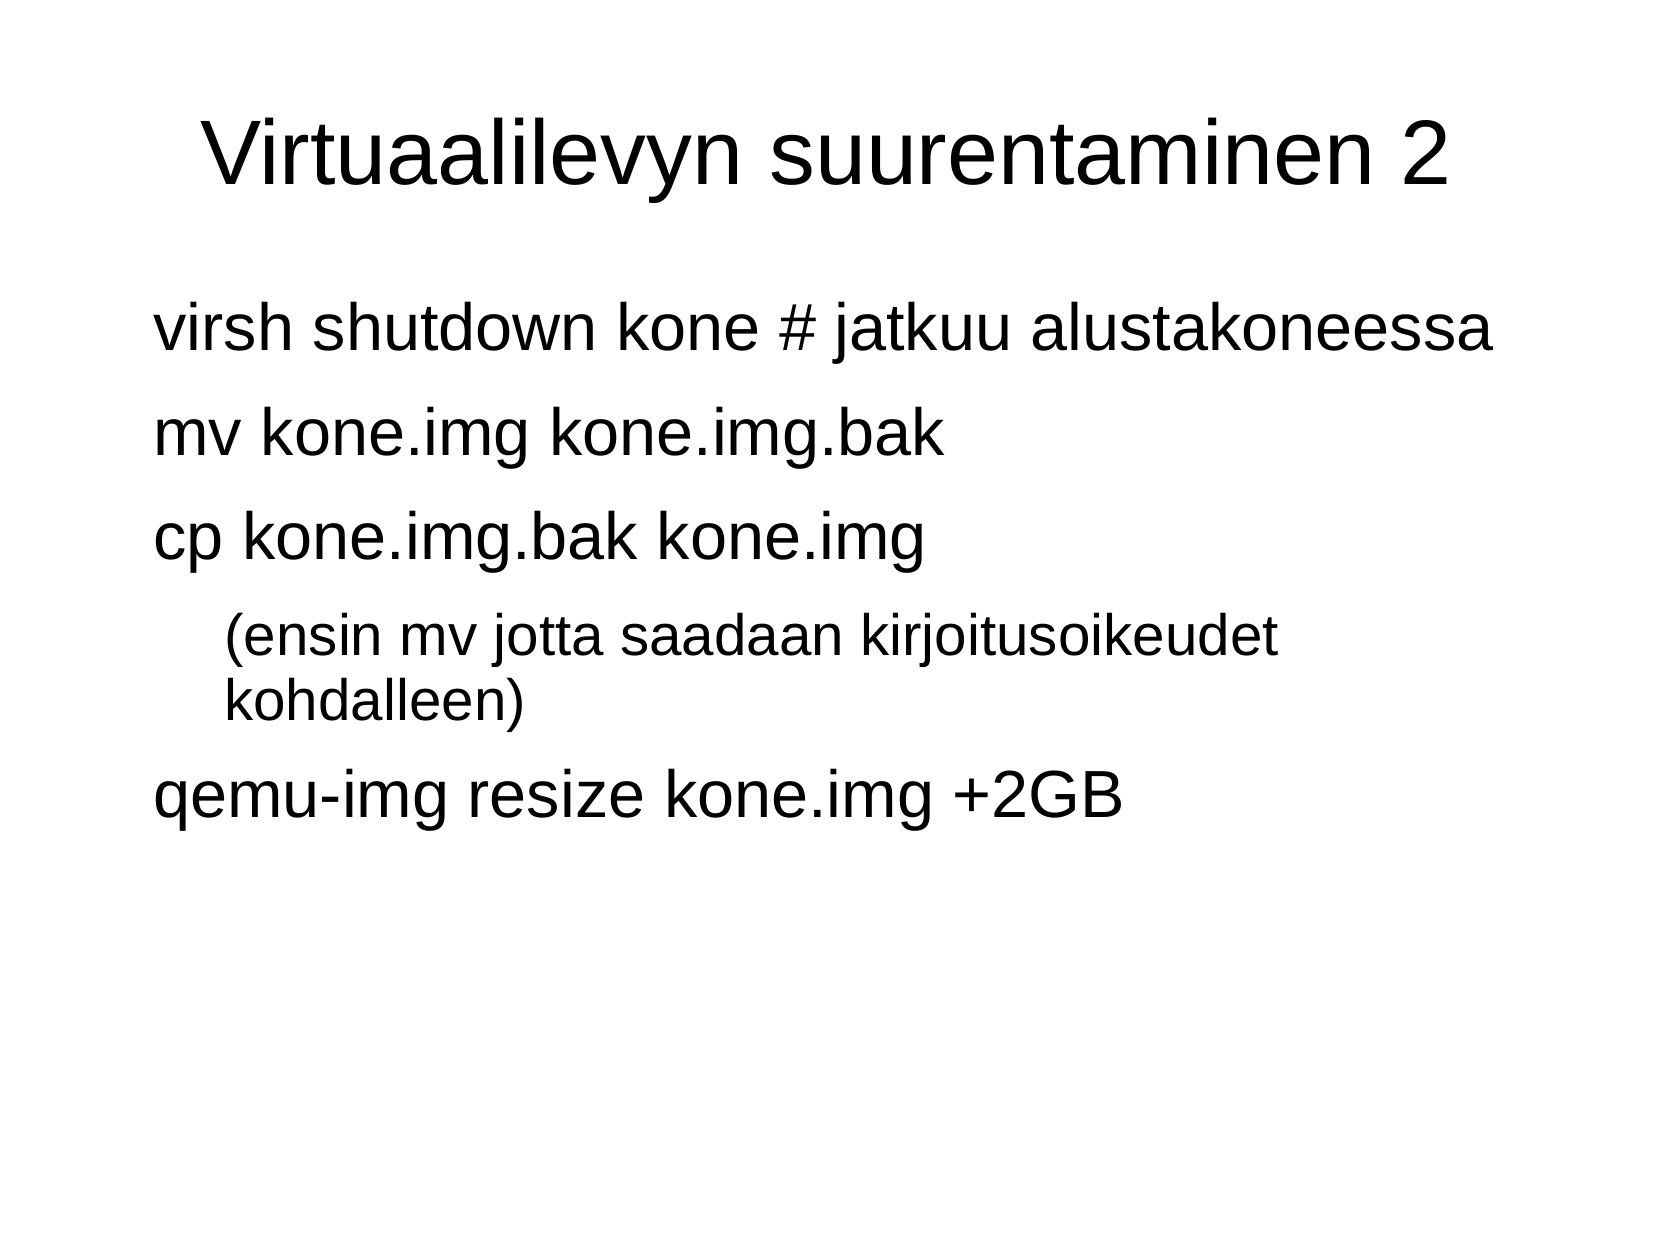

# Virtuaalilevyn suurentaminen 2
virsh shutdown kone # jatkuu alustakoneessa
mv kone.img kone.img.bak
cp kone.img.bak kone.img
(ensin mv jotta saadaan kirjoitusoikeudet kohdalleen)
qemu-img resize kone.img +2GB